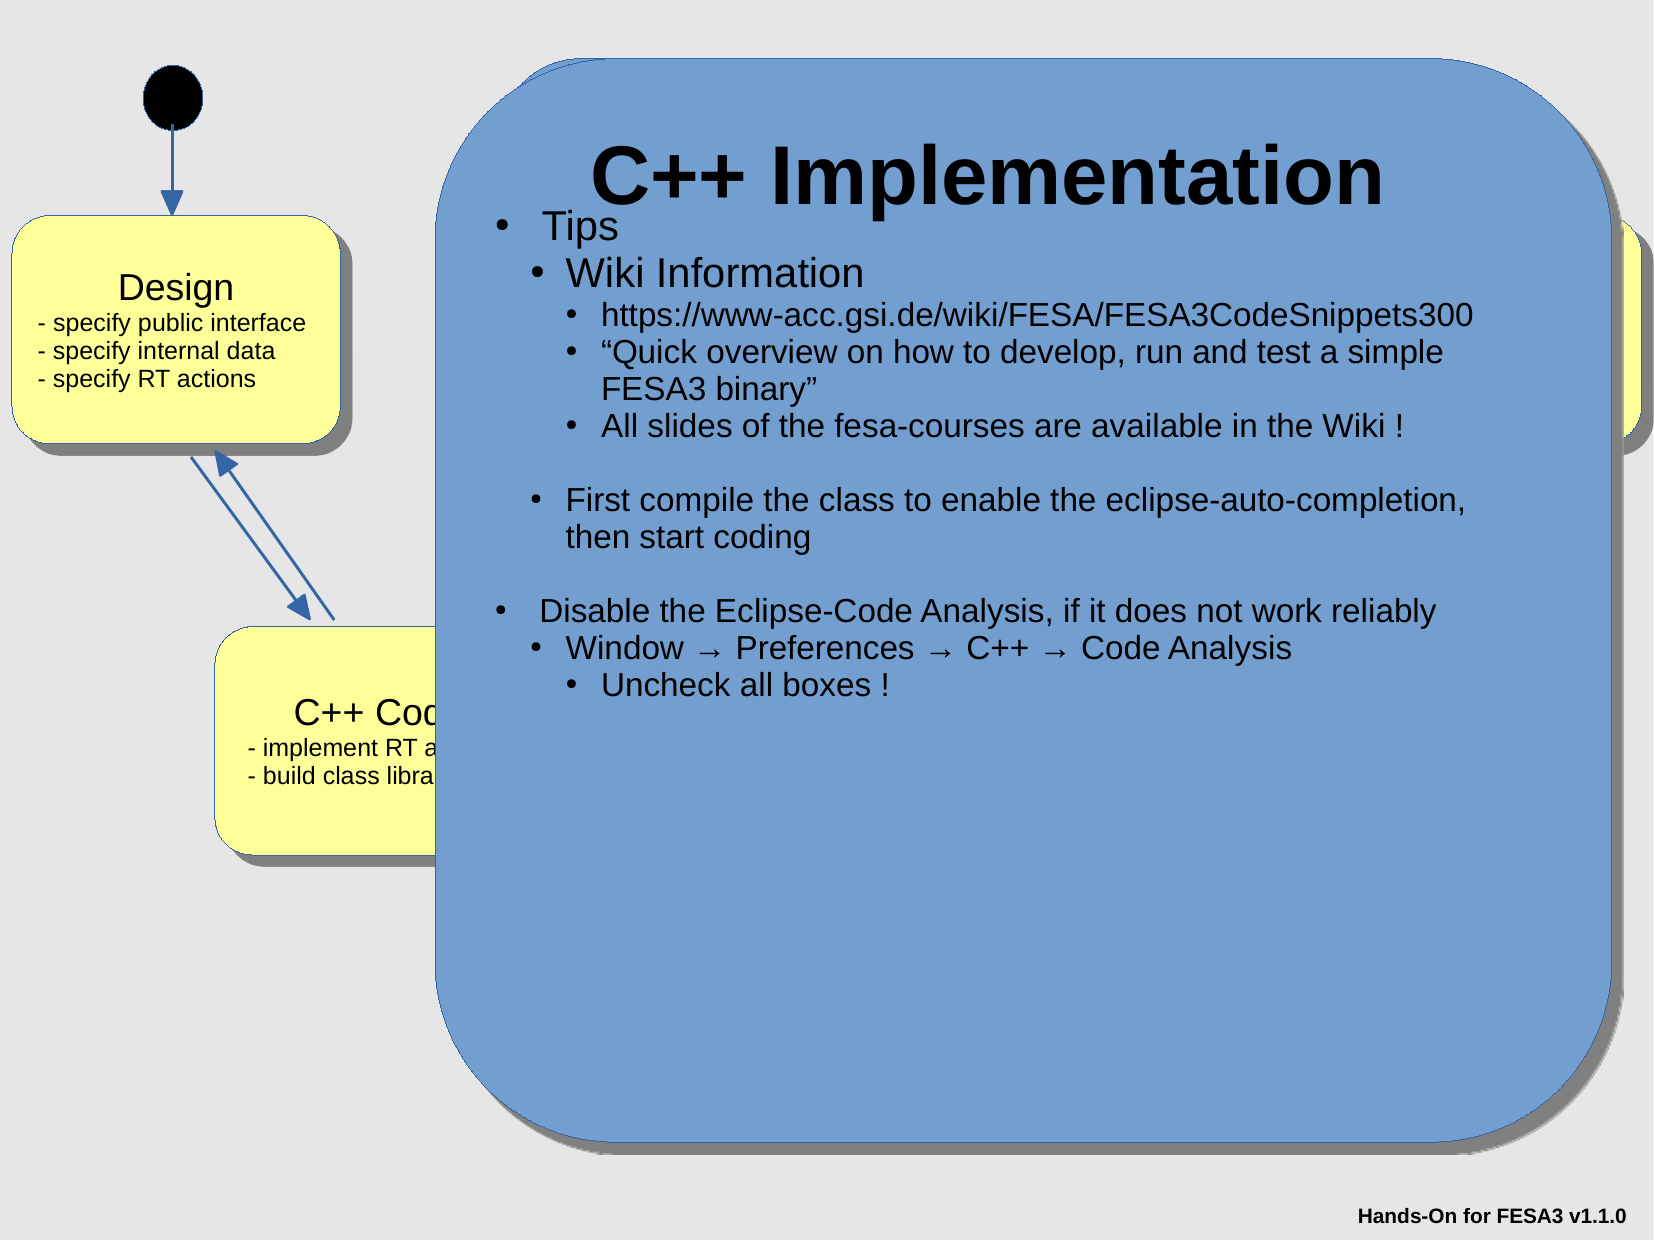

C++ Implementation
 Tips
Wiki Information
https://www-acc.gsi.de/wiki/FESA/FESA3CodeSnippets300
“Quick overview on how to develop, run and test a simple FESA3 binary”
All slides of the fesa-courses are available in the Wiki !
First compile the class to enable the eclipse-auto-completion, then start coding
 Disable the Eclipse-Code Analysis, if it does not work reliably
Window → Preferences → C++ → Code Analysis
Uncheck all boxes !